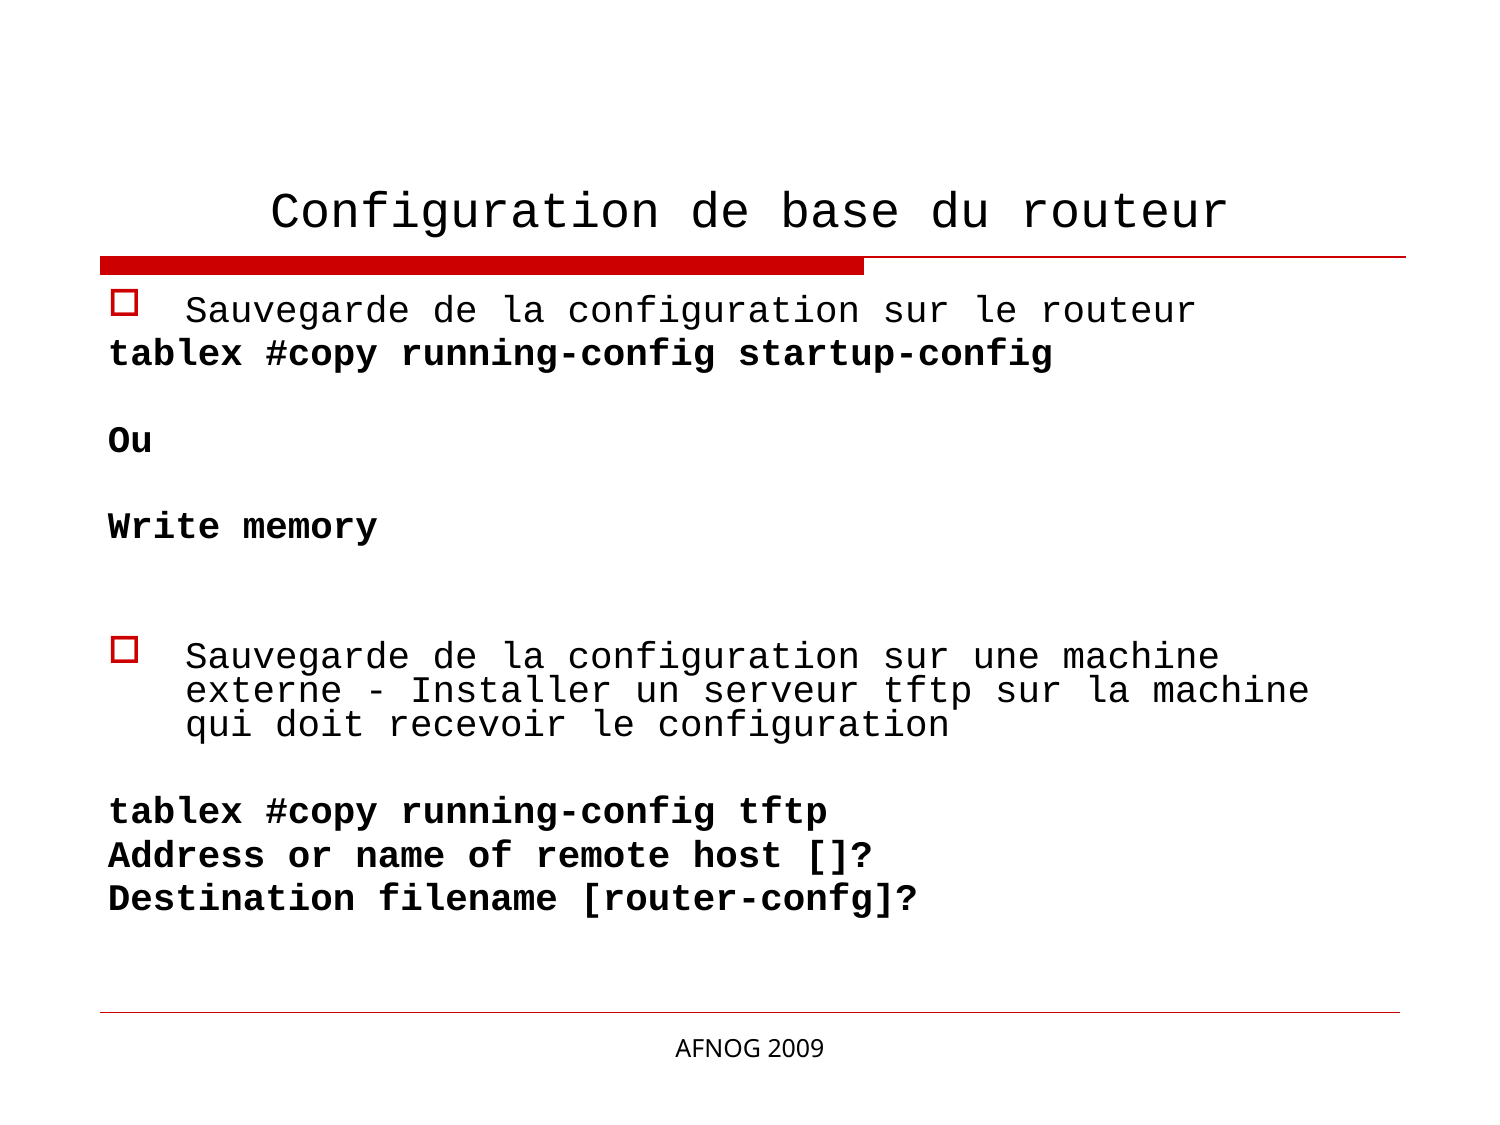

# Configuration de base du routeur
Sauvegarde de la configuration sur le routeur
tablex #copy running-config startup-config
Ou
Write memory
Sauvegarde de la configuration sur une machine externe - Installer un serveur tftp sur la machine qui doit recevoir le configuration
tablex #copy running-config tftp
Address or name of remote host []?
Destination filename [router-confg]?
AFNOG 2009